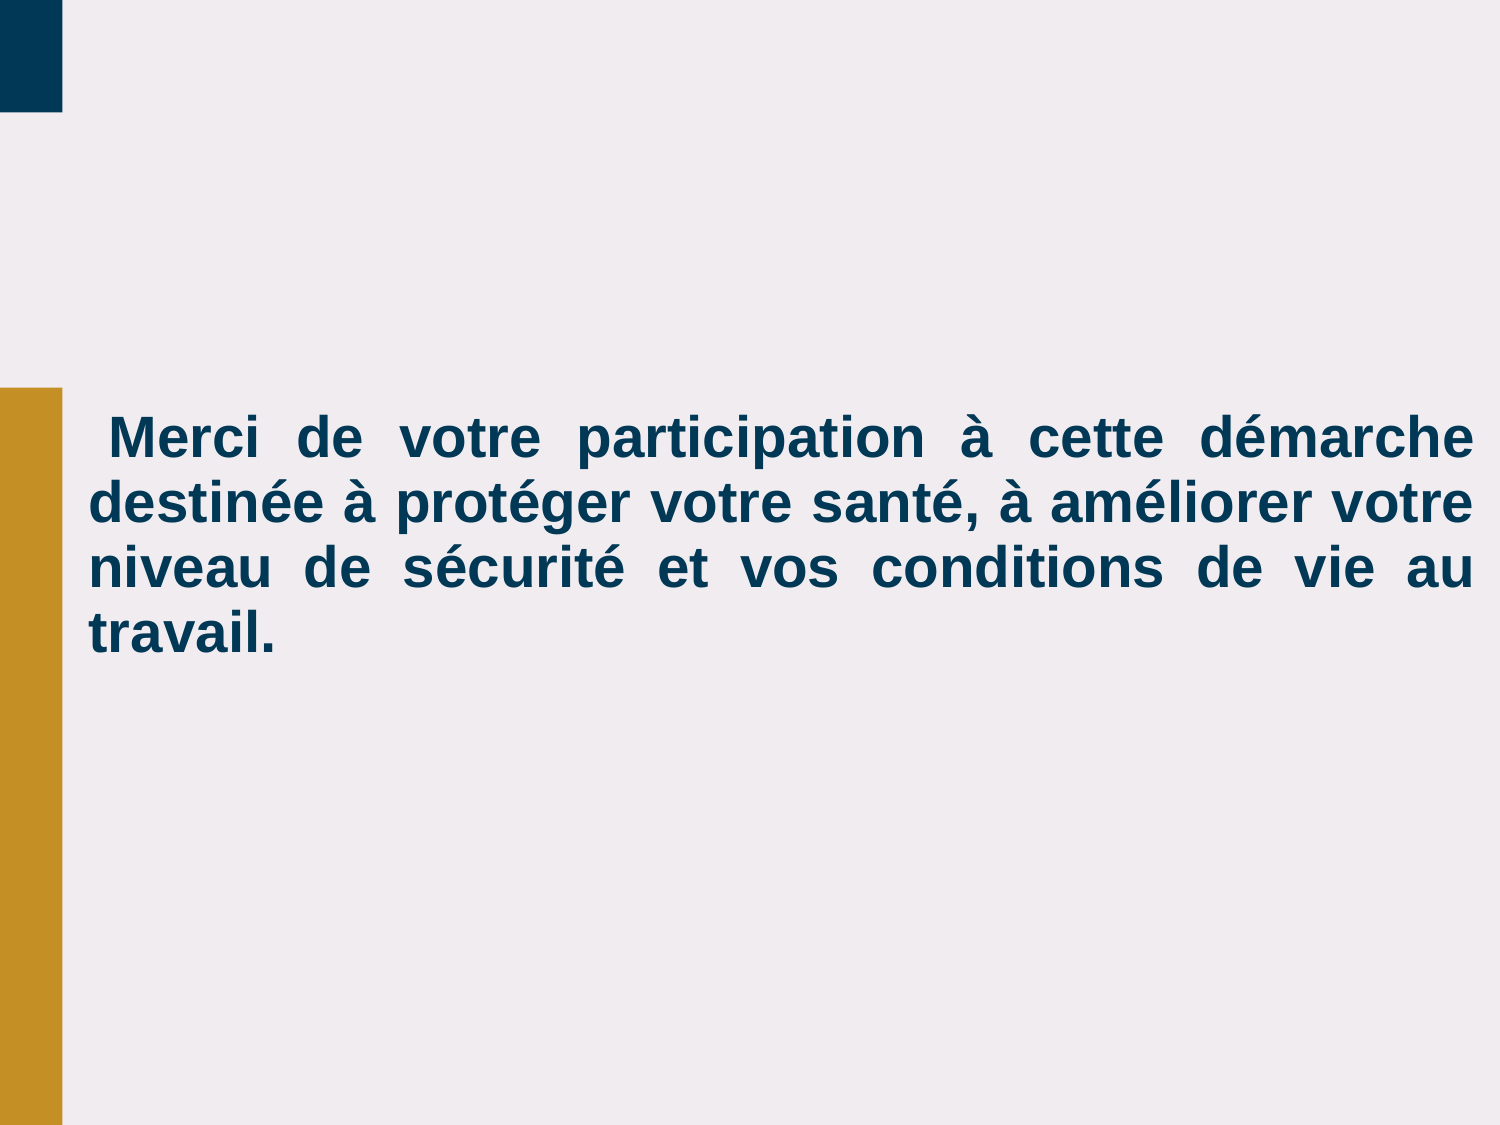

# Merci de votre participation à cette démarche destinée à protéger votre santé, à améliorer votre niveau de sécurité et vos conditions de vie au travail.